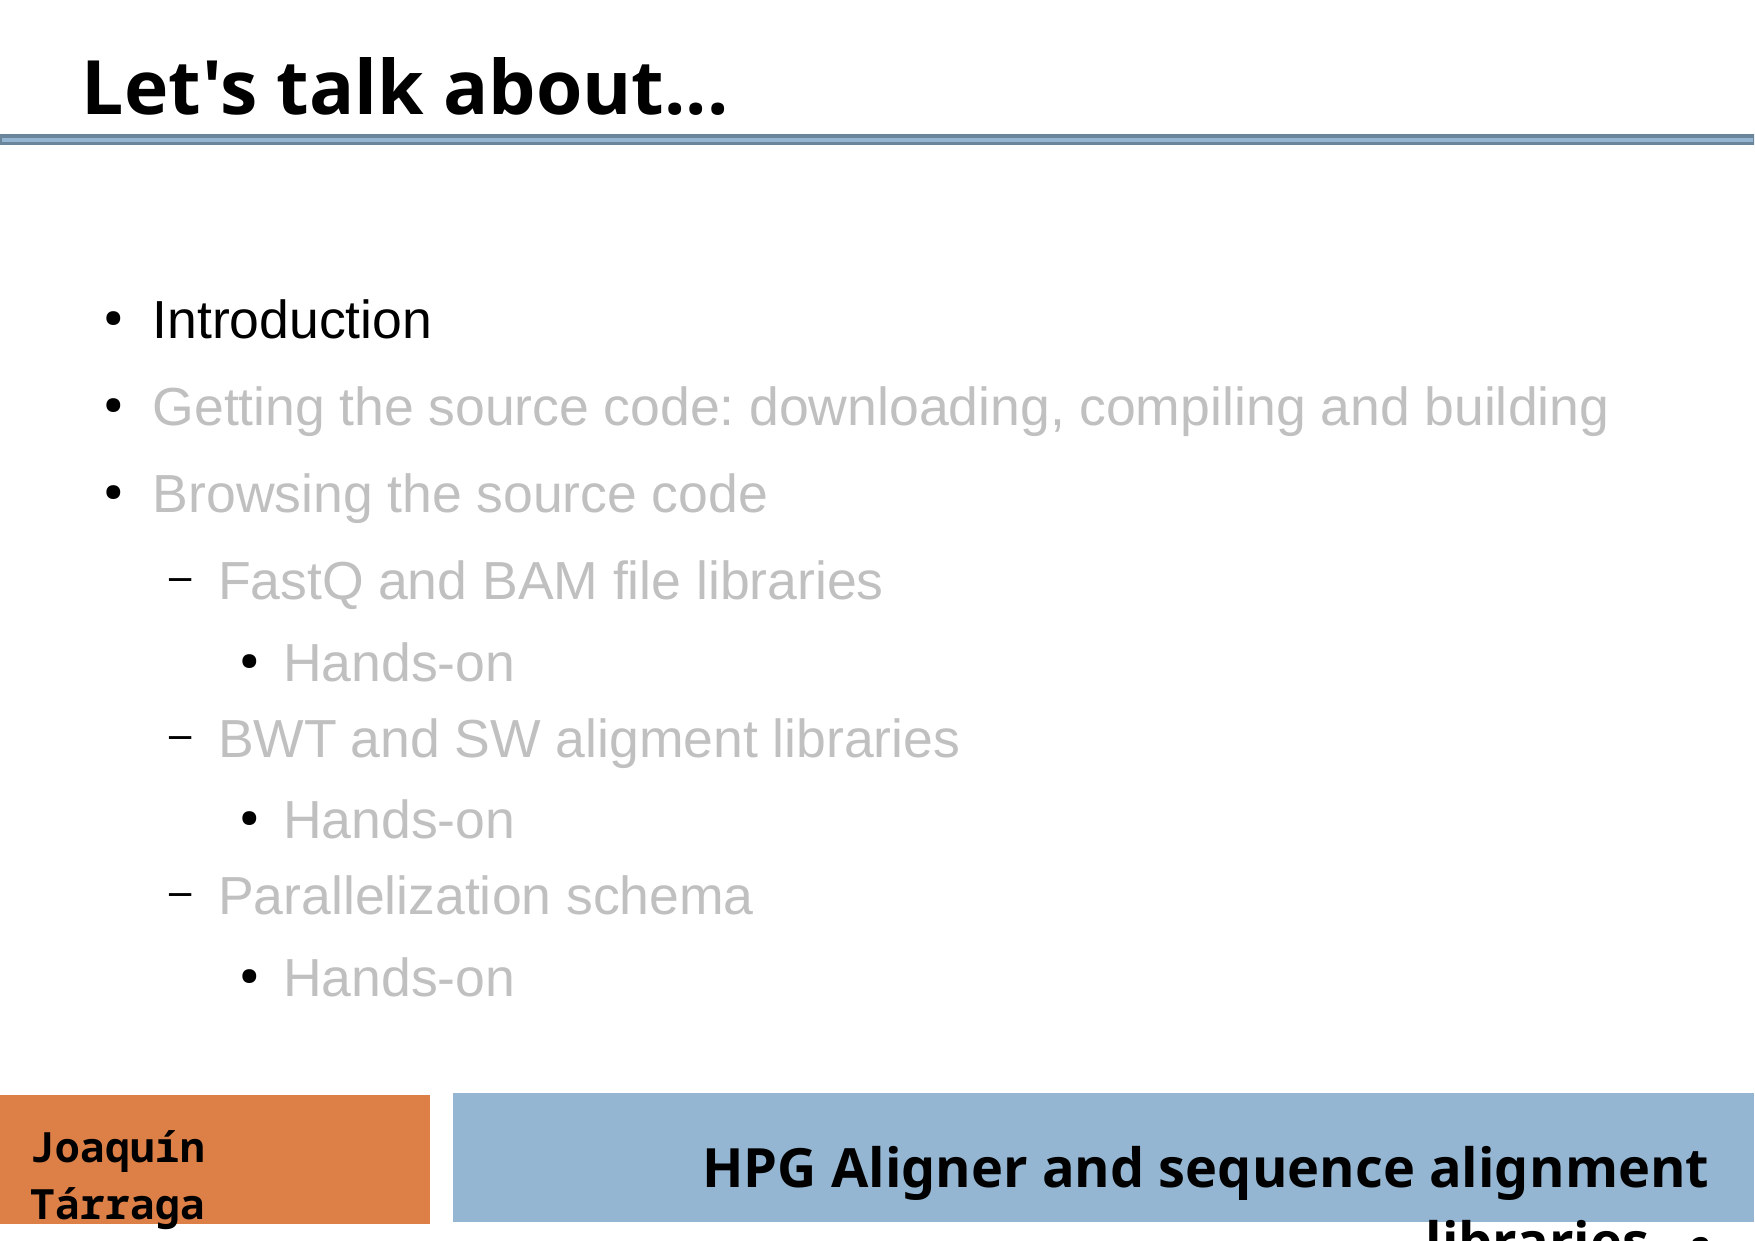

Let's talk about...
# Introduction
Getting the source code: downloading, compiling and building
Browsing the source code
FastQ and BAM file libraries
Hands-on
BWT and SW aligment libraries
Hands-on
Parallelization schema
Hands-on
Joaquín Tárraga
jtarraga@cipf.es
HPG Aligner and sequence alignment libraries 2